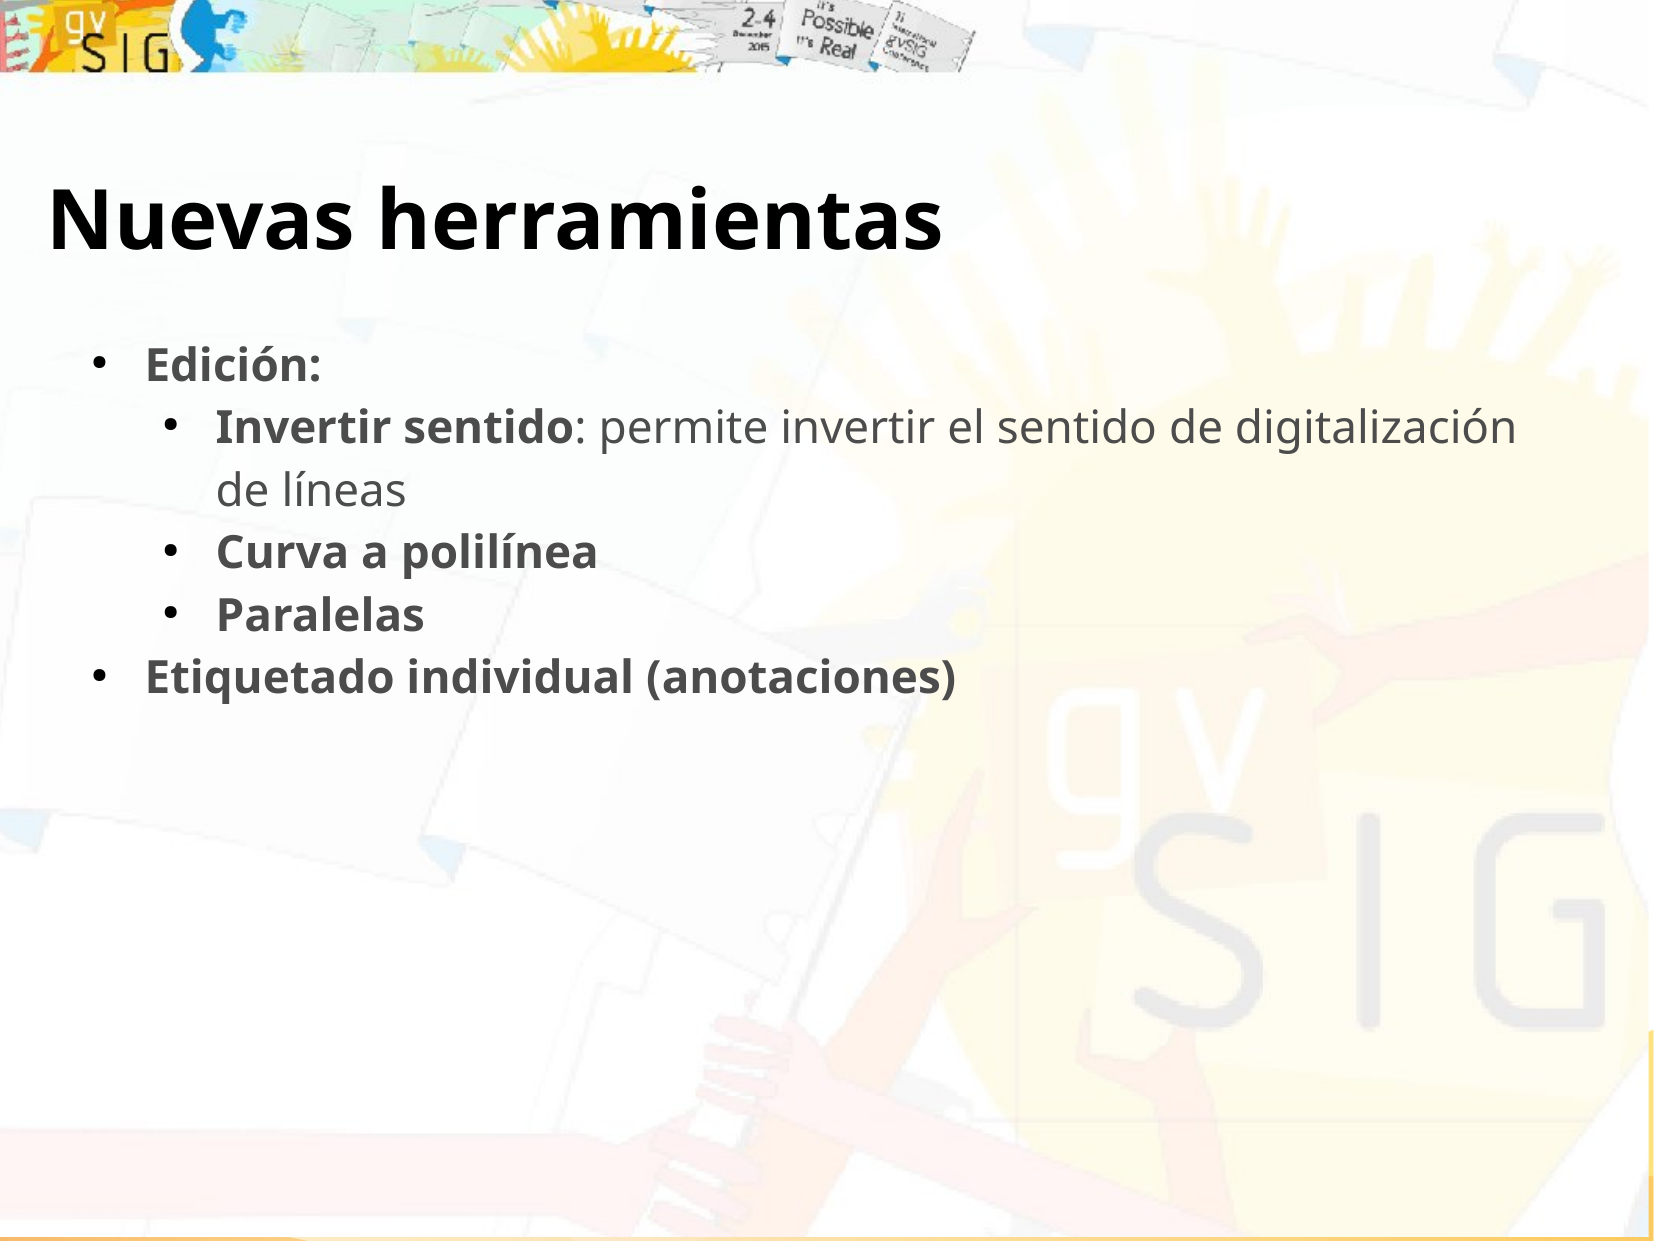

# Nuevas herramientas
Edición:
Invertir sentido: permite invertir el sentido de digitalización de líneas
Curva a polilínea
Paralelas
Etiquetado individual (anotaciones)